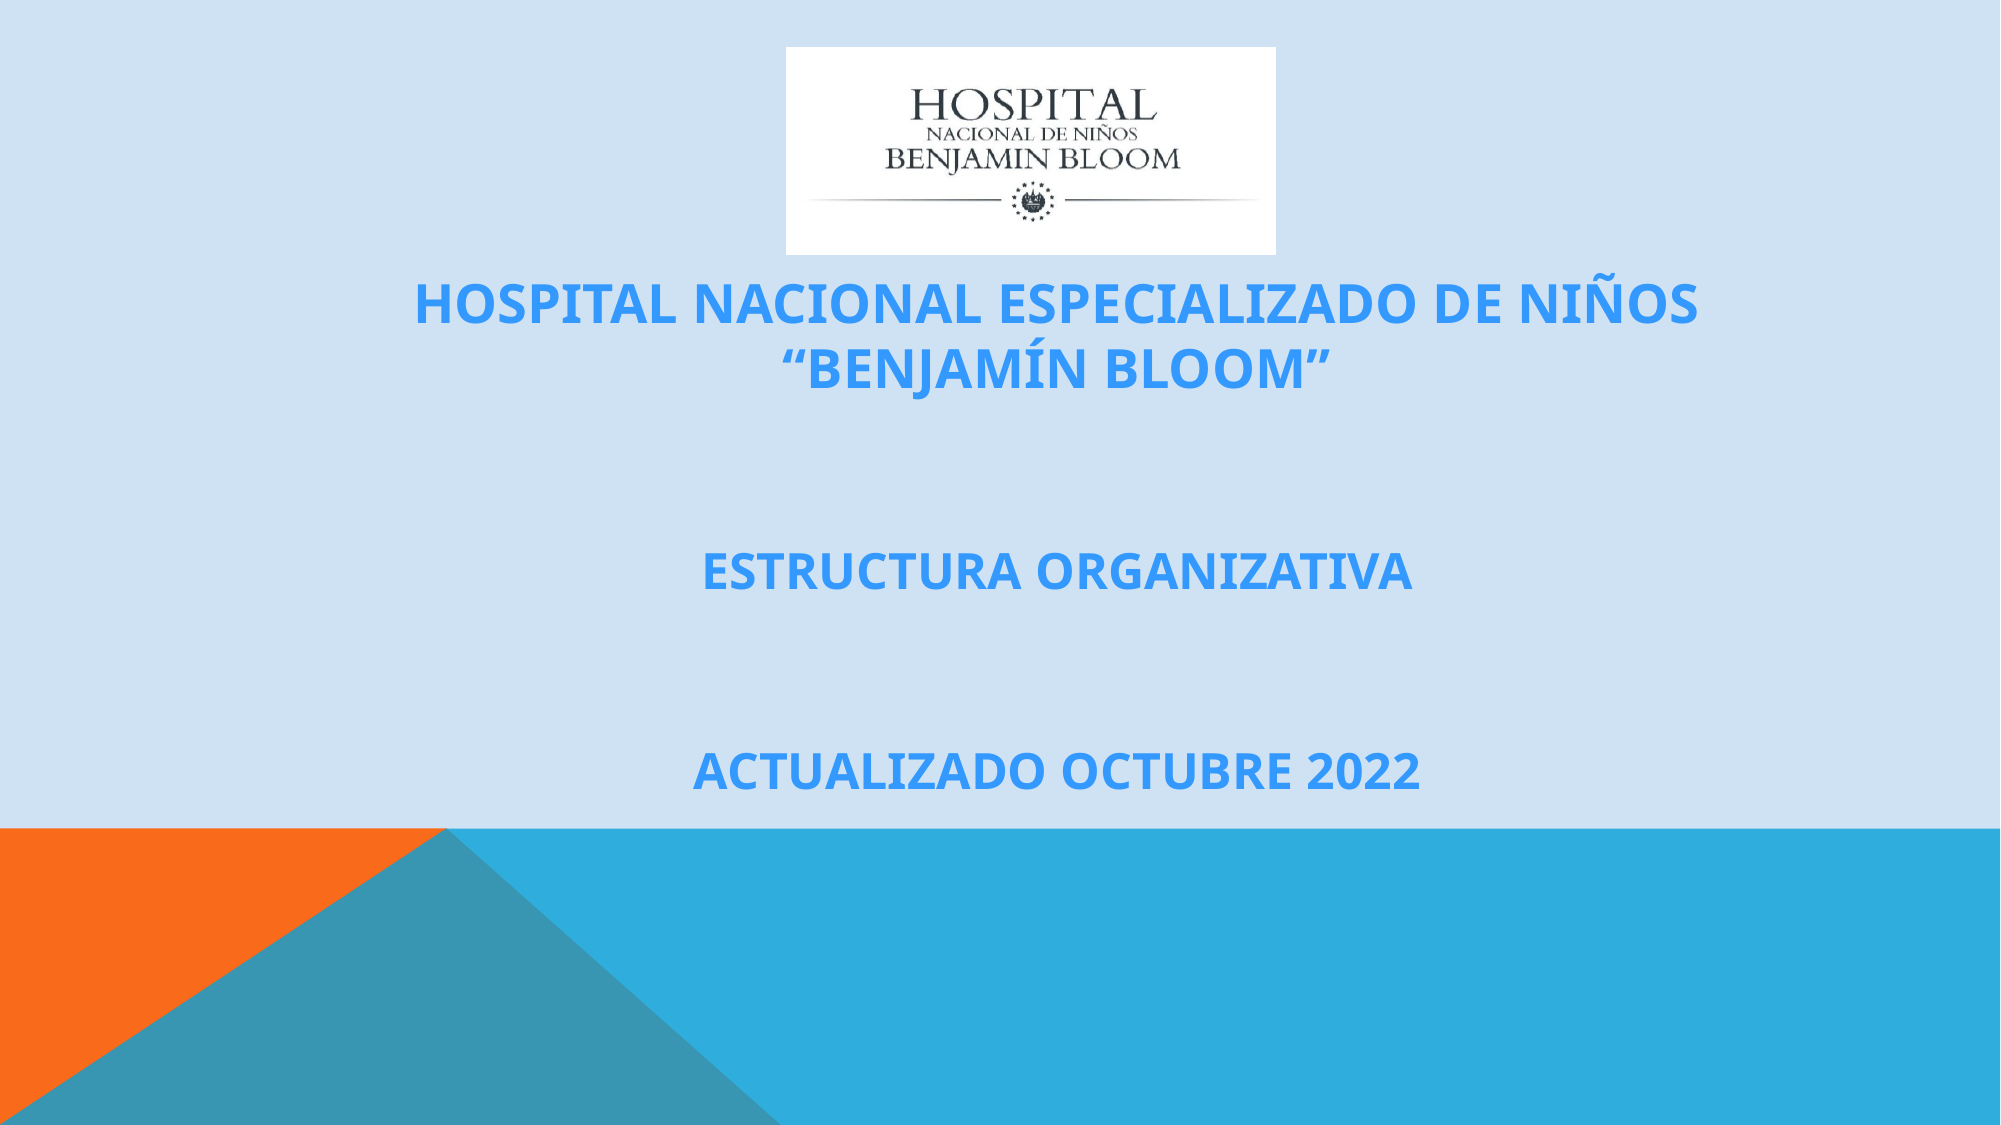

HOSPITAL NACIONAL ESPECIALIZADO DE NIÑOS “BENJAMÍN BLOOM”
ESTRUCTURA ORGANIZATIVA
ACTUALIZADO OCTUBRE 2022